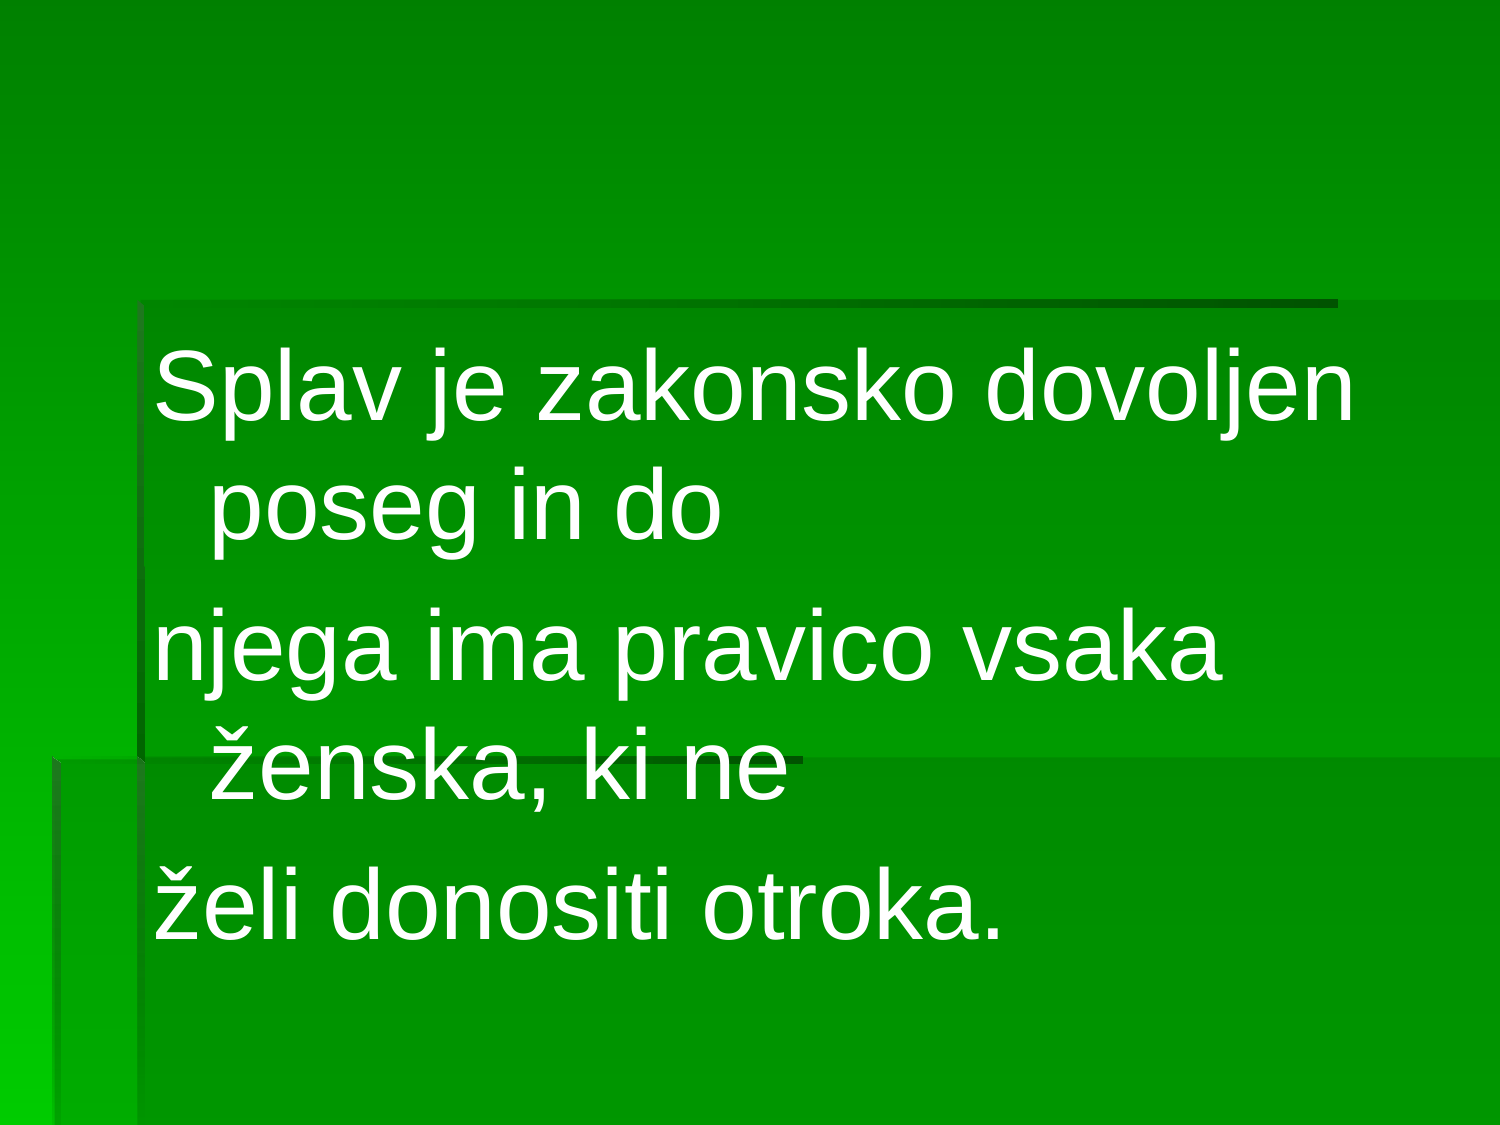

#
Splav je zakonsko dovoljen poseg in do
njega ima pravico vsaka ženska, ki ne
želi donositi otroka.